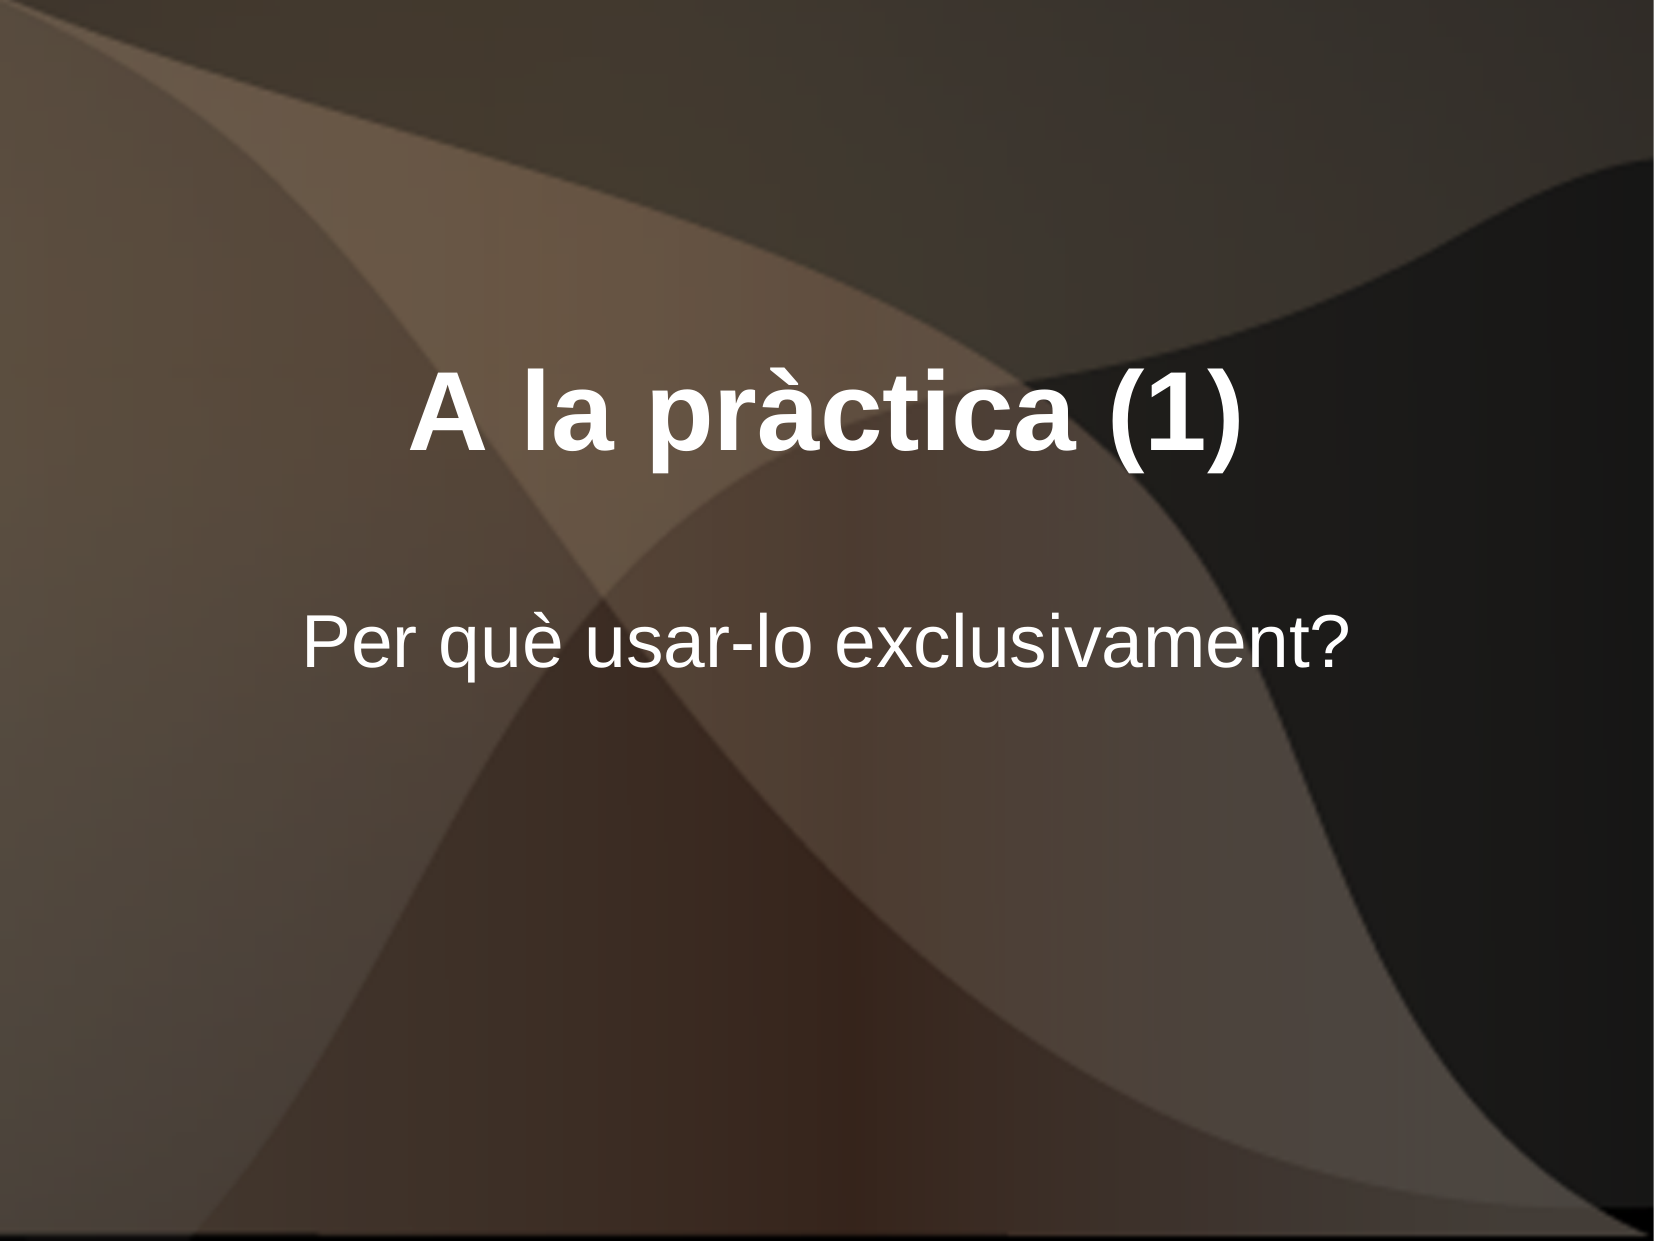

# A la pràctica (1)
Per què usar-lo exclusivament?